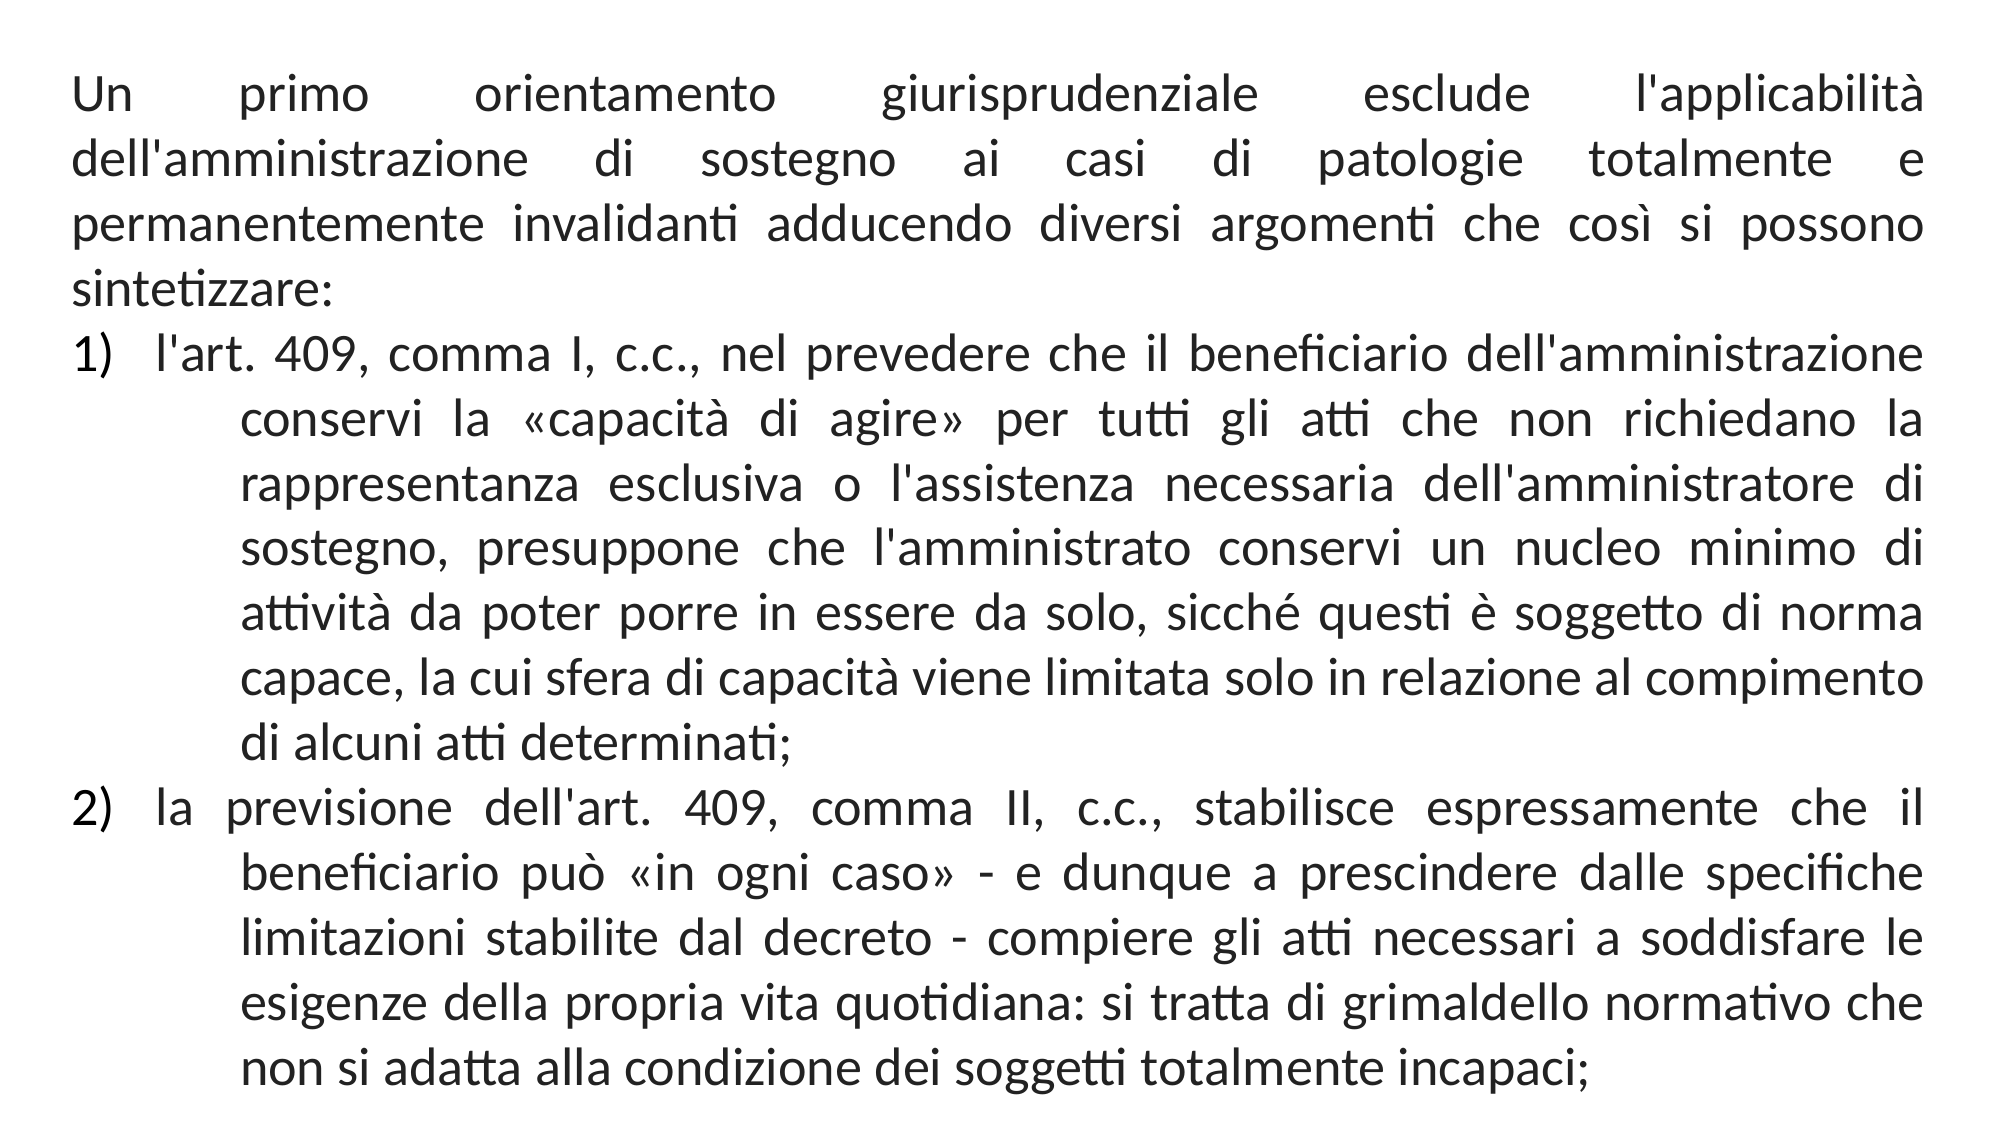

Un primo orientamento giurisprudenziale esclude l'applicabilità dell'amministrazione di sostegno ai casi di patologie totalmente e permanentemente invalidanti adducendo diversi argomenti che così si possono sintetizzare:
l'art. 409, comma I, c.c., nel prevedere che il beneficiario dell'amministrazione conservi la «capacità di agire» per tutti gli atti che non richiedano la rappresentanza esclusiva o l'assistenza necessaria dell'amministratore di sostegno, presuppone che l'amministrato conservi un nucleo minimo di attività da poter porre in essere da solo, sicché questi è soggetto di norma capace, la cui sfera di capacità viene limitata solo in relazione al compimento di alcuni atti determinati;
la previsione dell'art. 409, comma II, c.c., stabilisce espressamente che il beneficiario può «in ogni caso» - e dunque a prescindere dalle specifiche limitazioni stabilite dal decreto - compiere gli atti necessari a soddisfare le esigenze della propria vita quotidiana: si tratta di grimaldello normativo che non si adatta alla condizione dei soggetti totalmente incapaci;